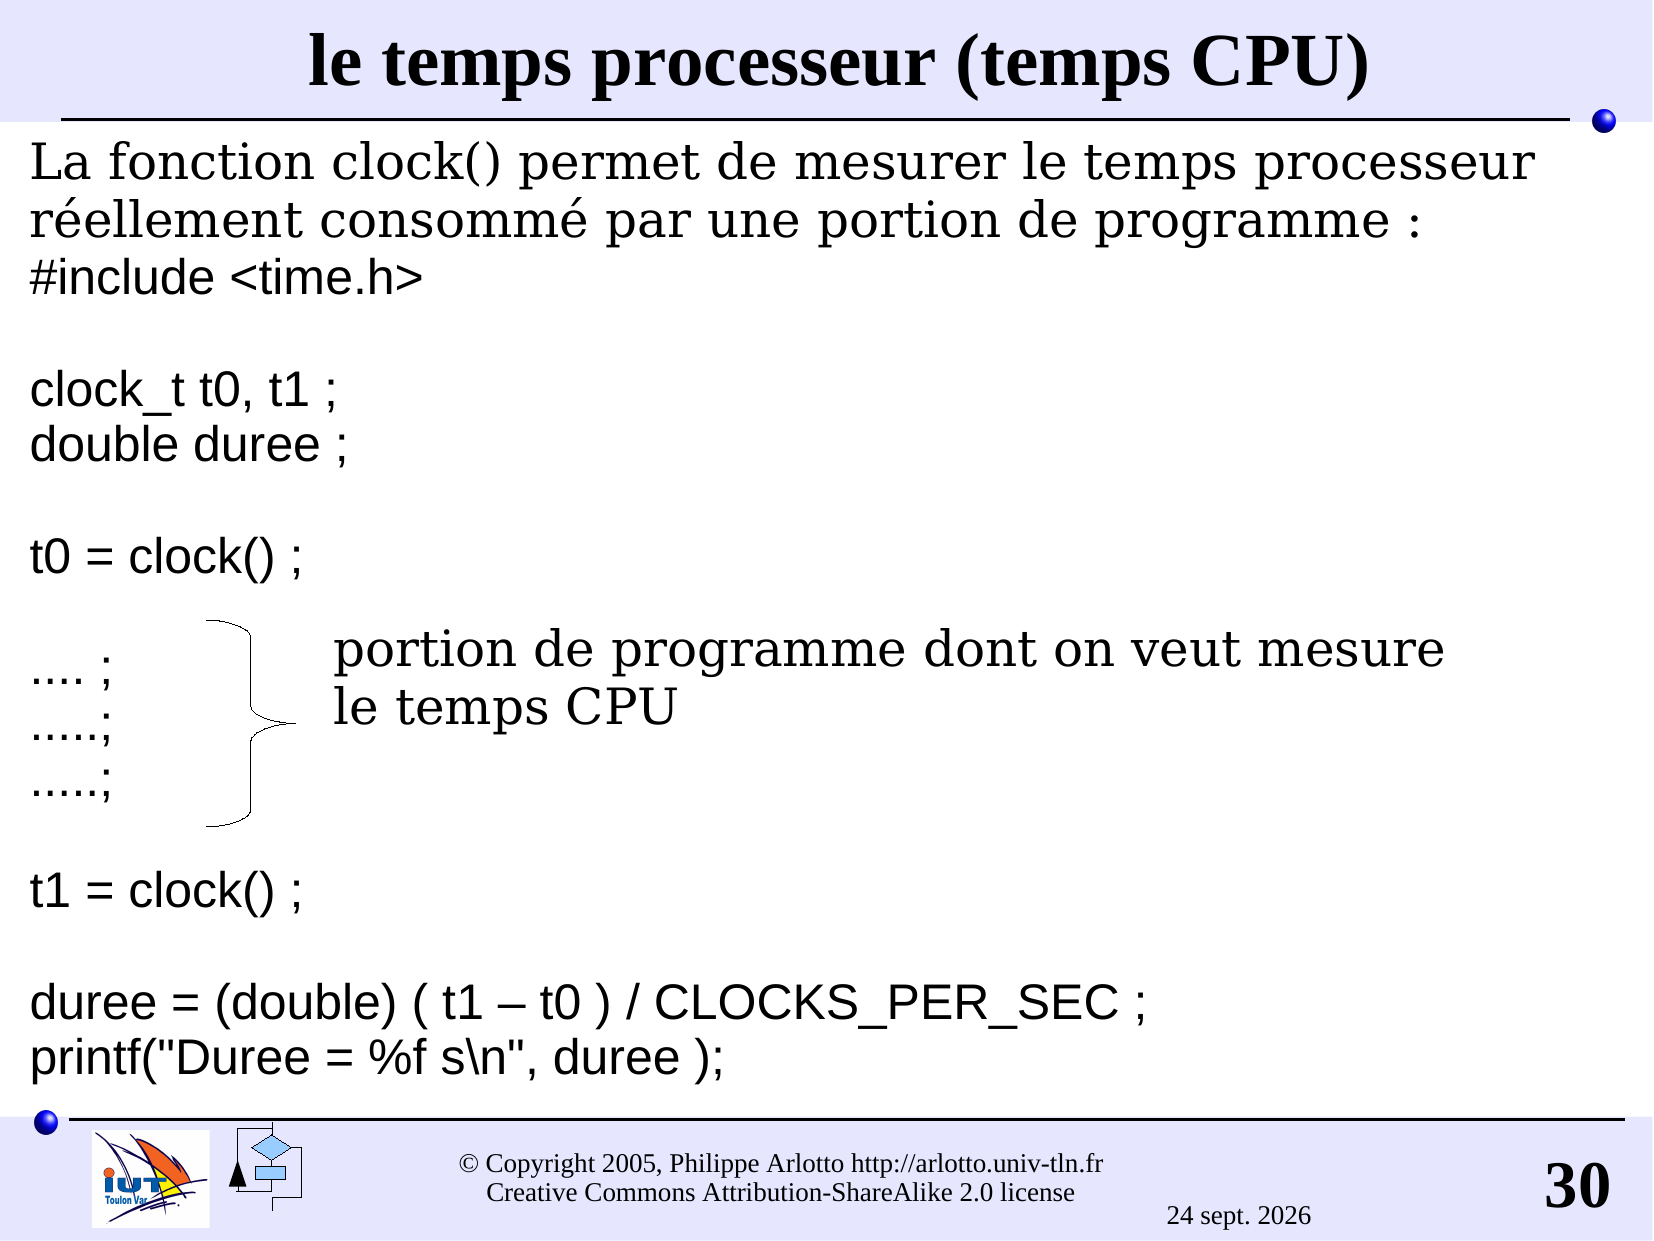

# le temps processeur (temps CPU)
La fonction clock() permet de mesurer le temps processeur
réellement consommé par une portion de programme :
#include <time.h>
clock_t t0, t1 ;
double duree ;
t0 = clock() ;
.... ;
.....;
.....;
t1 = clock() ;
duree = (double) ( t1 – t0 ) / CLOCKS_PER_SEC ;
printf("Duree = %f s\n", duree );
portion de programme dont on veut mesure
le temps CPU